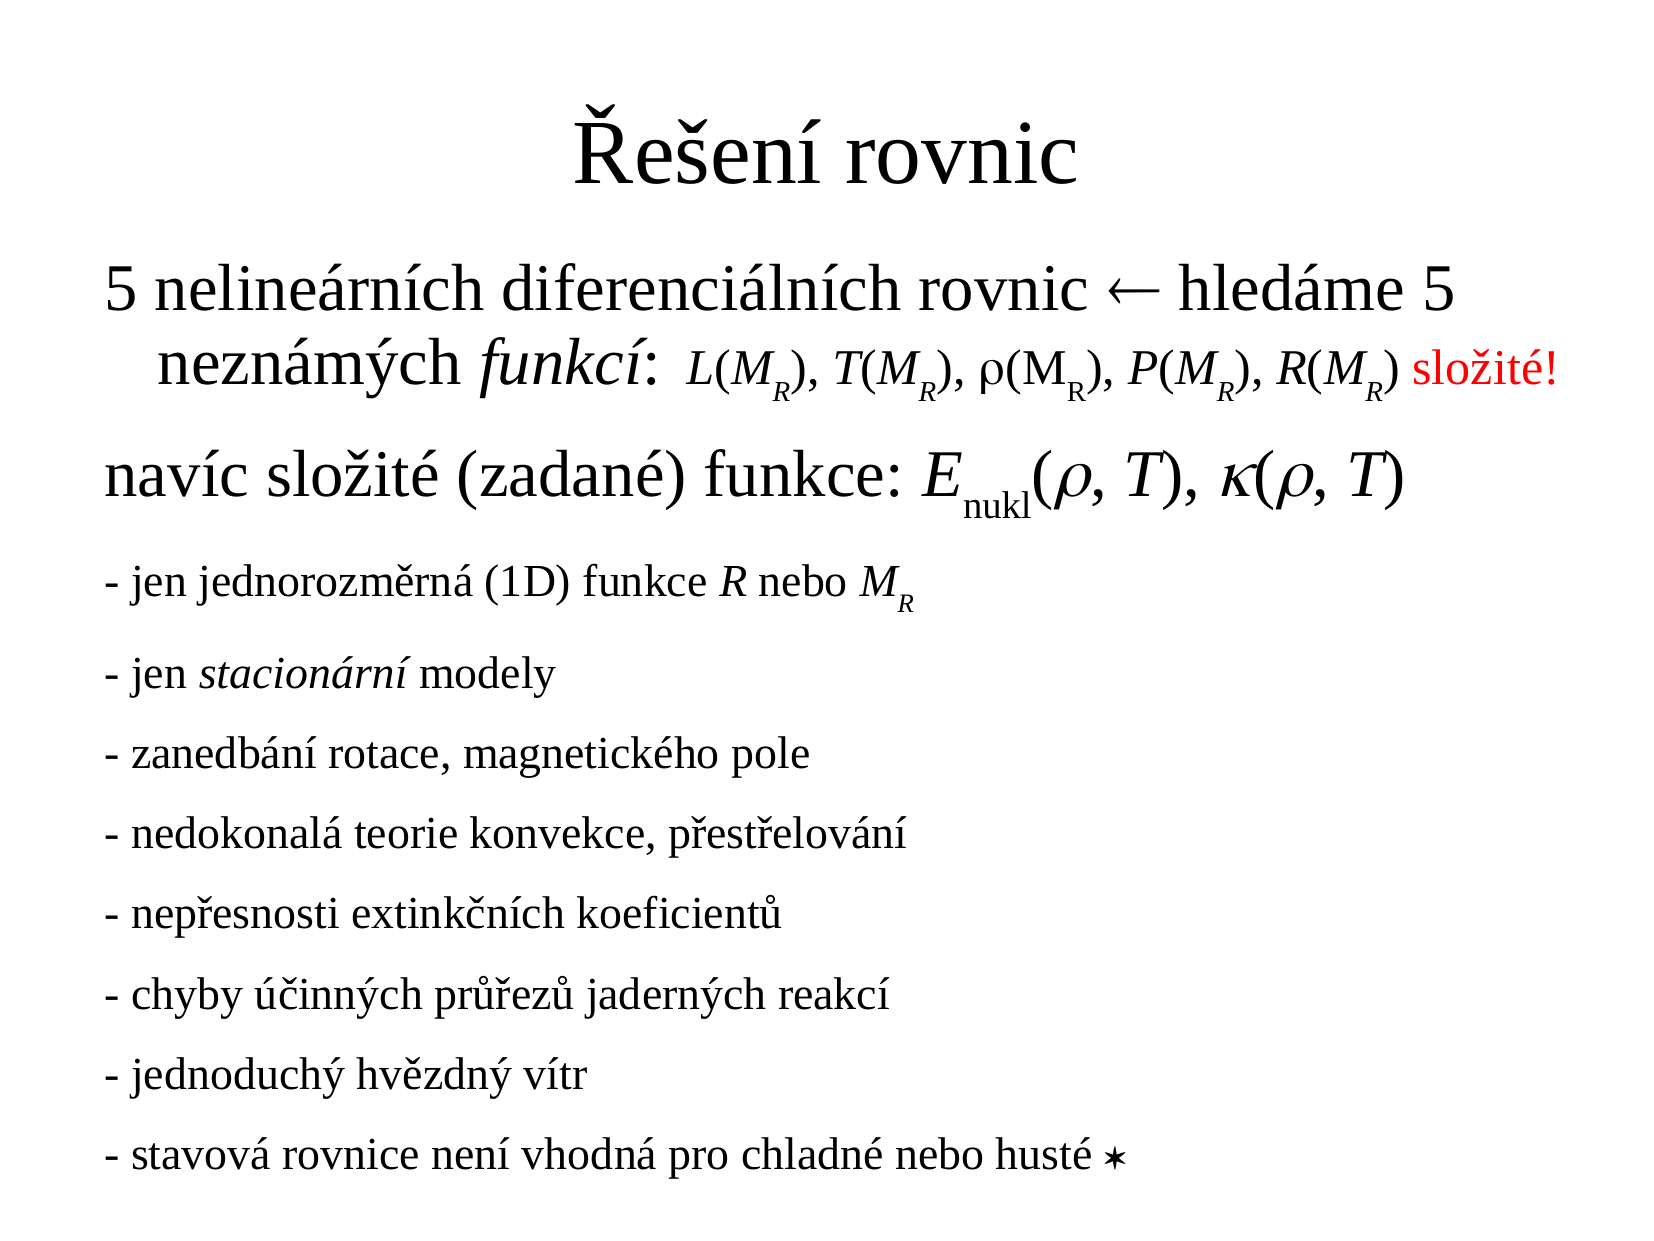

# Řešení rovnic
5 nelineárních diferenciálních rovnic  hledáme 5 neznámých funkcí: L(MR), T(MR), r(MR), P(MR), R(MR) složité!
navíc složité (zadané) funkce: Enukl(r, T), k(r, T)
- jen jednorozměrná (1D) funkce R nebo MR
- jen stacionární modely
- zanedbání rotace, magnetického pole
- nedokonalá teorie konvekce, přestřelování
- nepřesnosti extinkčních koeficientů
- chyby účinných průřezů jaderných reakcí
- jednoduchý hvězdný vítr
- stavová rovnice není vhodná pro chladné nebo husté *